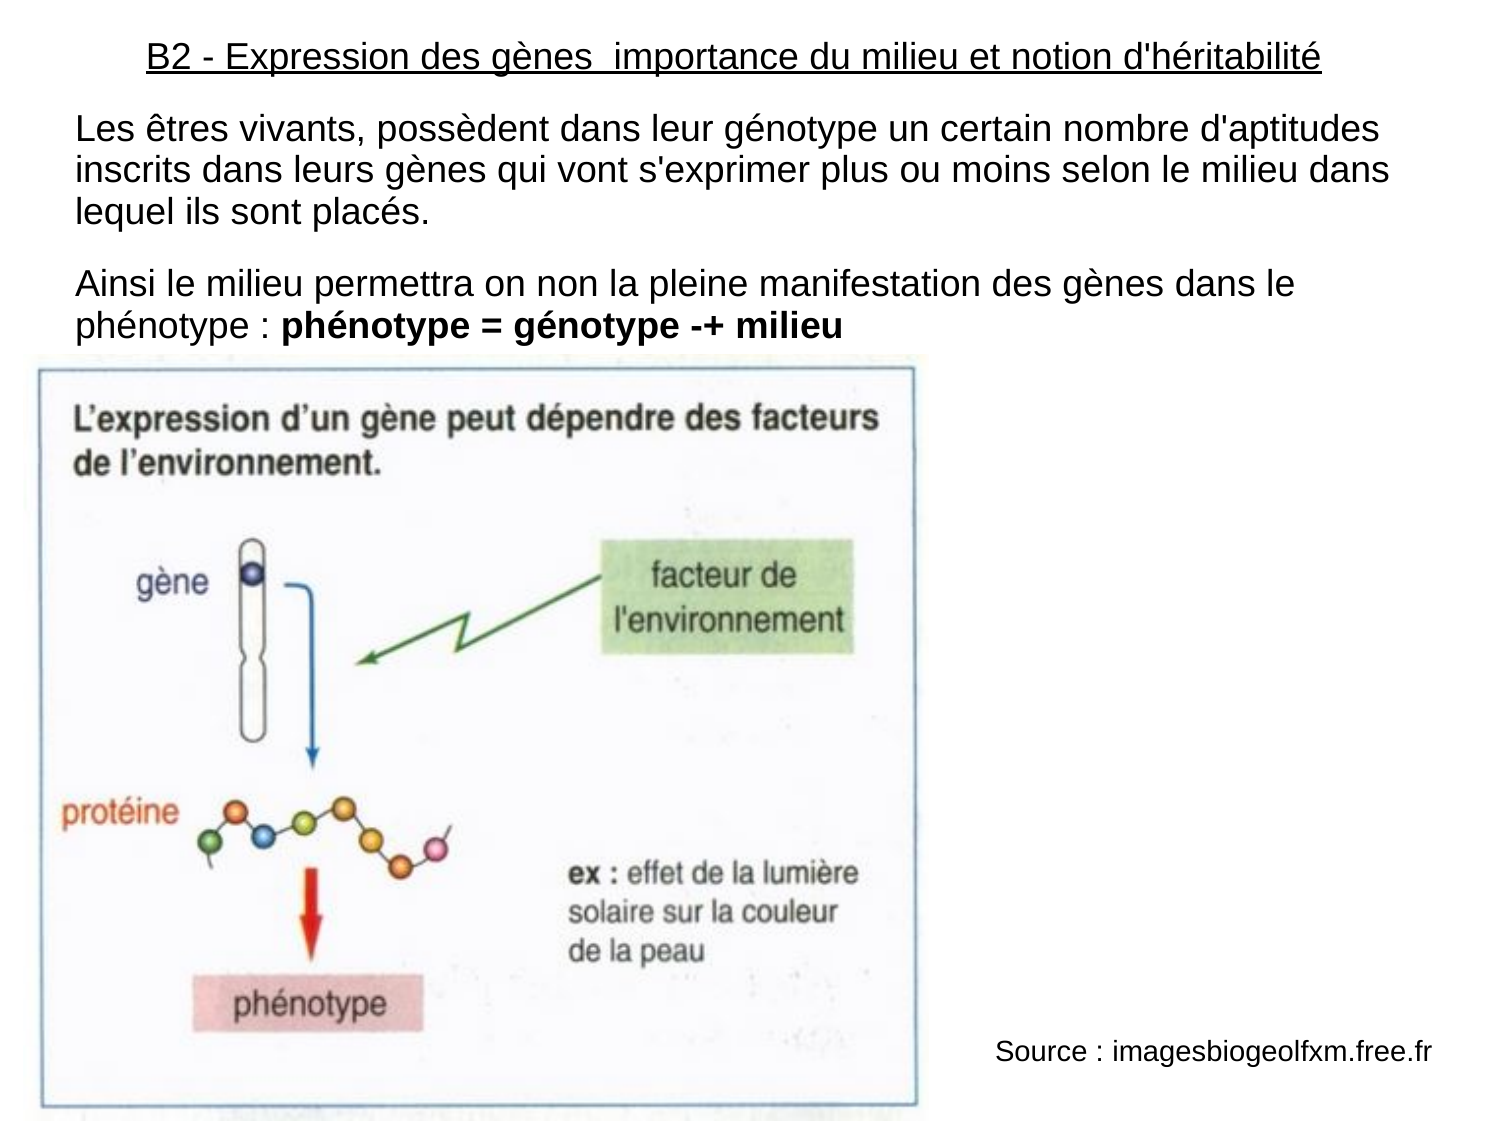

# B2 - Expression des gènes importance du milieu et notion d'héritabilité
Les êtres vivants, possèdent dans leur génotype un certain nombre d'aptitudes inscrits dans leurs gènes qui vont s'exprimer plus ou moins selon le milieu dans lequel ils sont placés.
Ainsi le milieu permettra on non la pleine manifestation des gènes dans le phénotype : phénotype = génotype -+ milieu
Source : imagesbiogeolfxm.free.fr